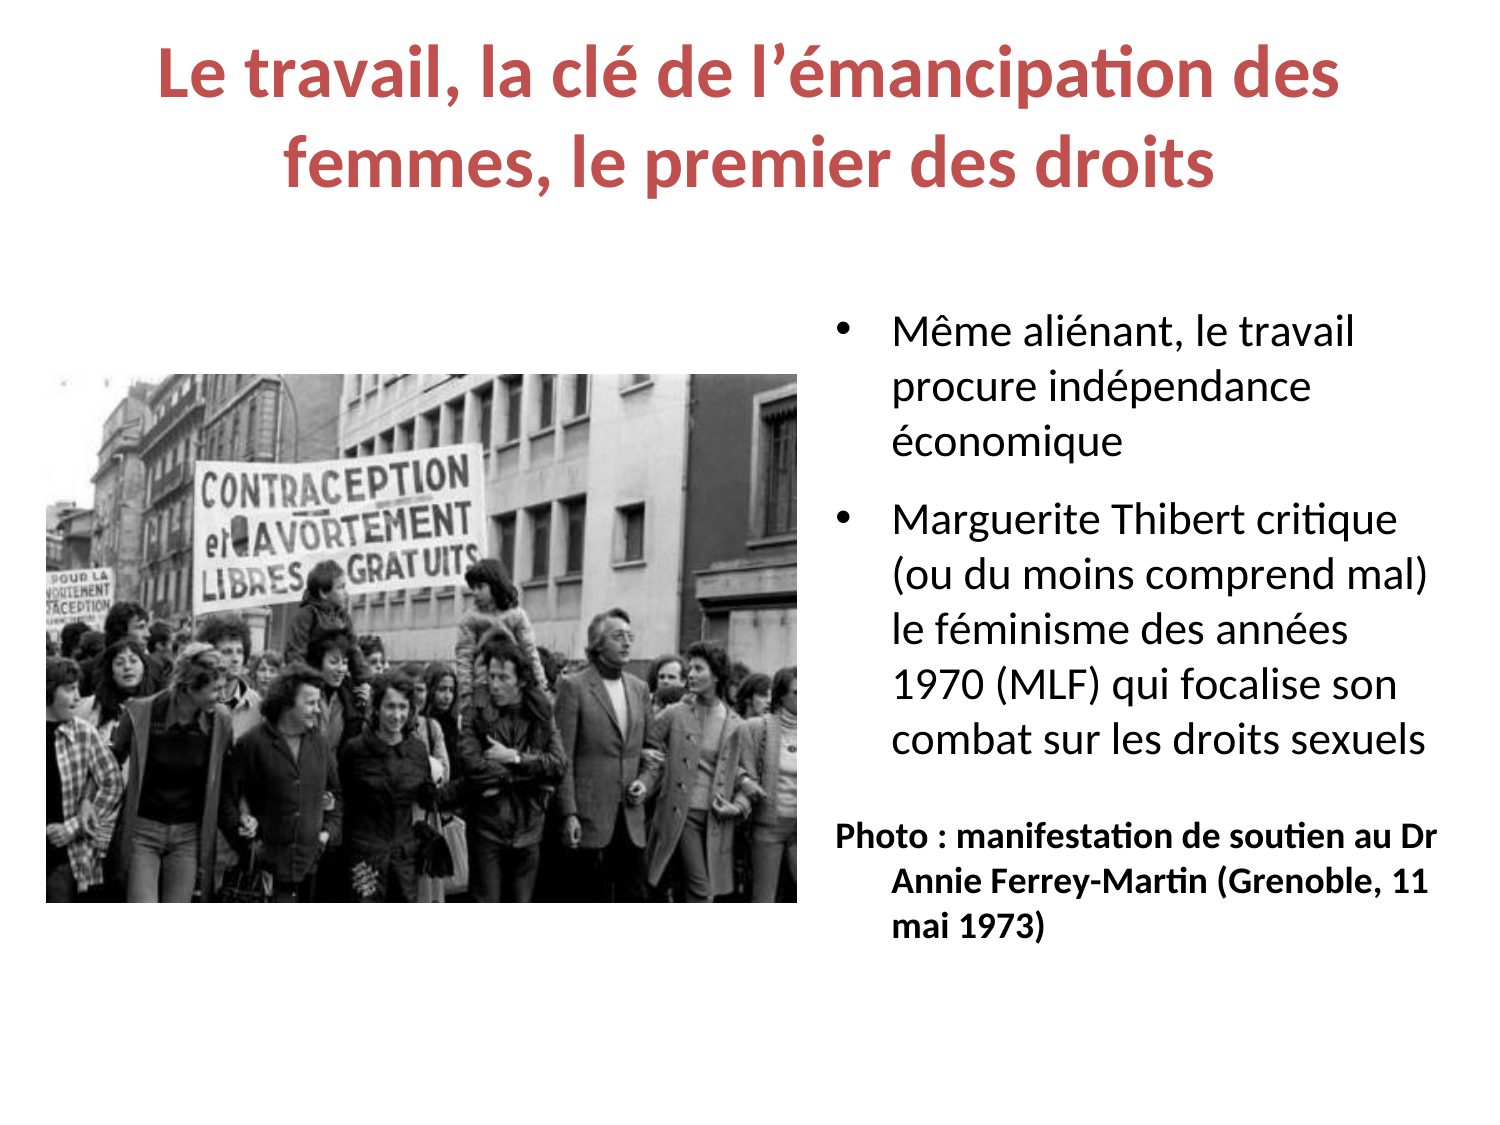

# Le travail, la clé de l’émancipation des femmes, le premier des droits
Même aliénant, le travail procure indépendance économique
Marguerite Thibert critique (ou du moins comprend mal) le féminisme des années 1970 (MLF) qui focalise son combat sur les droits sexuels
Photo : manifestation de soutien au Dr Annie Ferrey-Martin (Grenoble, 11 mai 1973)